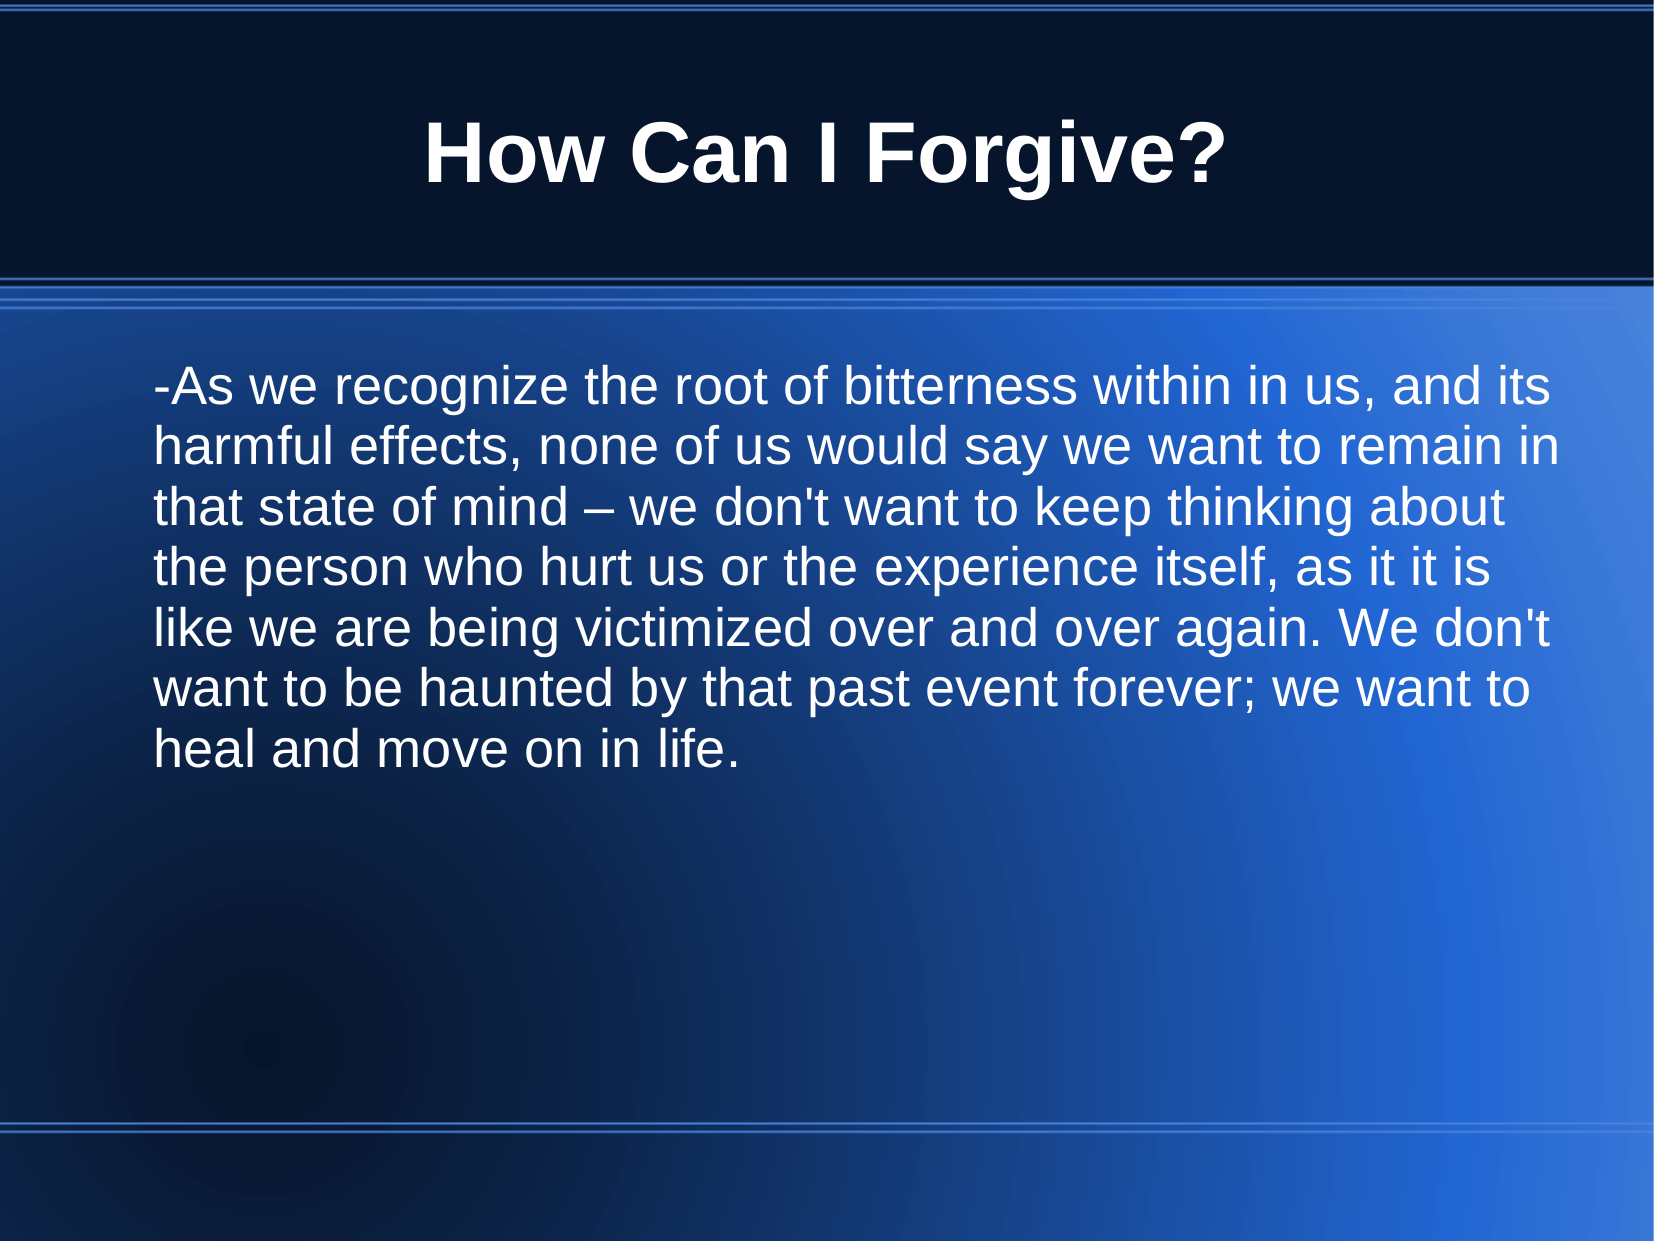

# How Can I Forgive?
-As we recognize the root of bitterness within in us, and its harmful effects, none of us would say we want to remain in that state of mind – we don't want to keep thinking about the person who hurt us or the experience itself, as it it is like we are being victimized over and over again. We don't want to be haunted by that past event forever; we want to heal and move on in life.